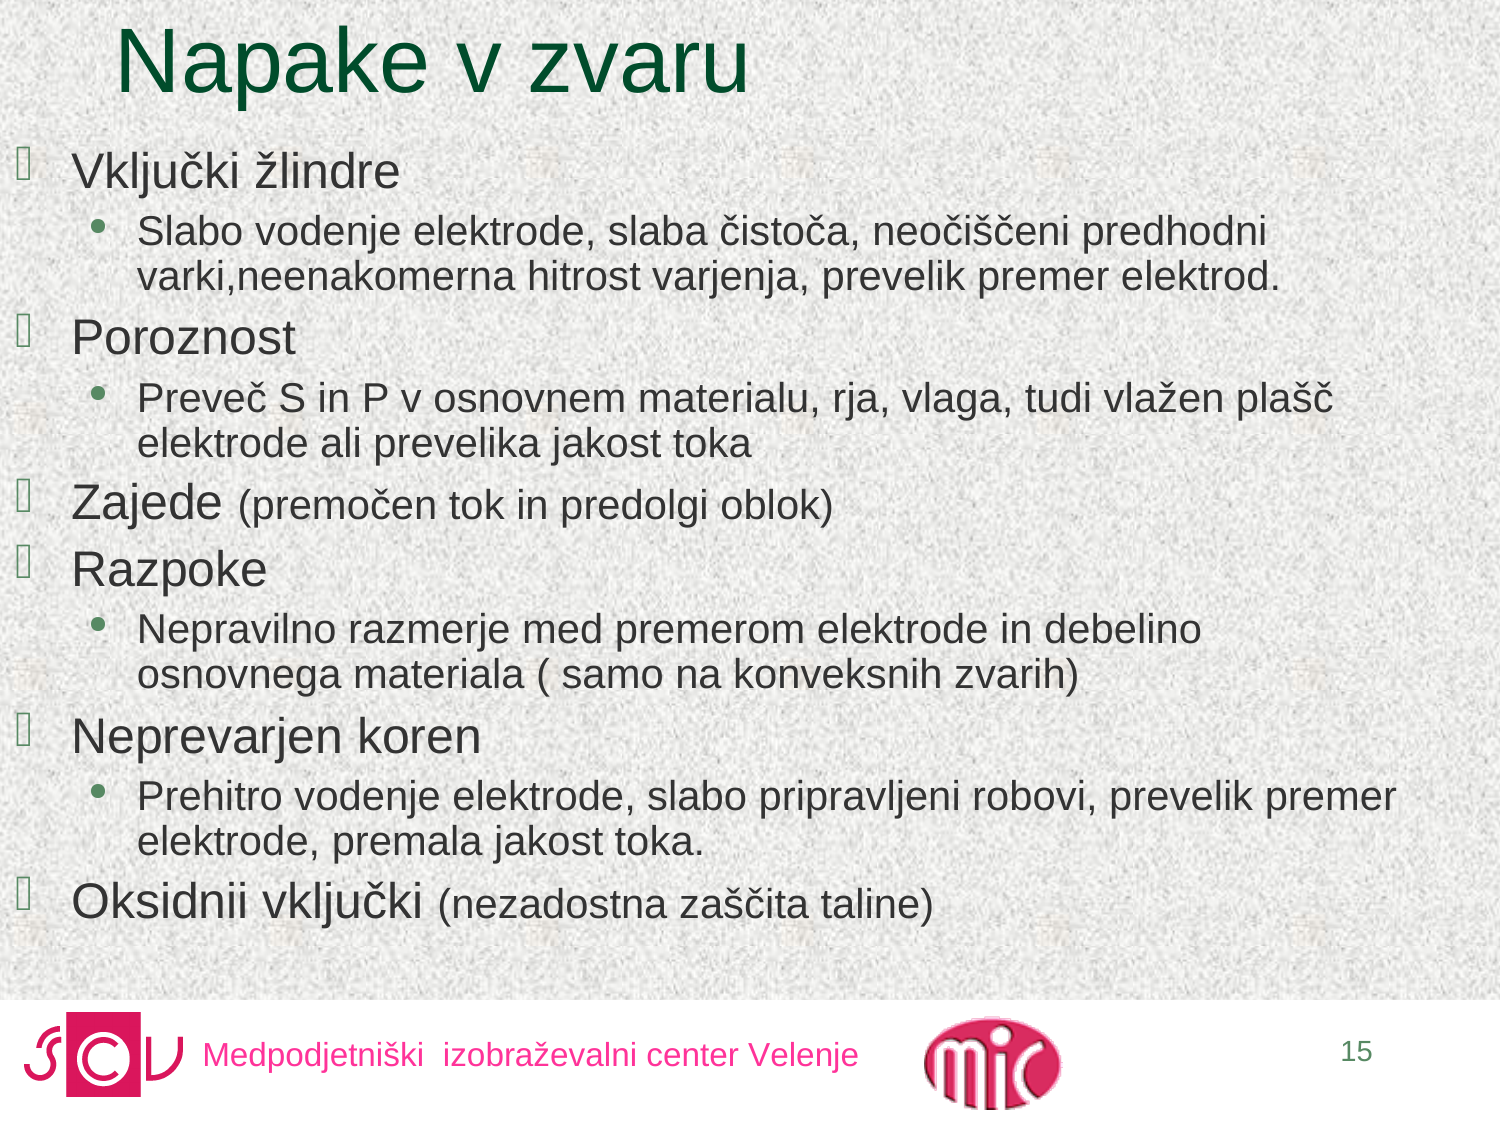

# Napake v zvaru
Vključki žlindre
Slabo vodenje elektrode, slaba čistoča, neočiščeni predhodni varki,neenakomerna hitrost varjenja, prevelik premer elektrod.
Poroznost
Preveč S in P v osnovnem materialu, rja, vlaga, tudi vlažen plašč elektrode ali prevelika jakost toka
Zajede (premočen tok in predolgi oblok)
Razpoke
Nepravilno razmerje med premerom elektrode in debelino osnovnega materiala ( samo na konveksnih zvarih)
Neprevarjen koren
Prehitro vodenje elektrode, slabo pripravljeni robovi, prevelik premer elektrode, premala jakost toka.
Oksidnii vključki (nezadostna zaščita taline)